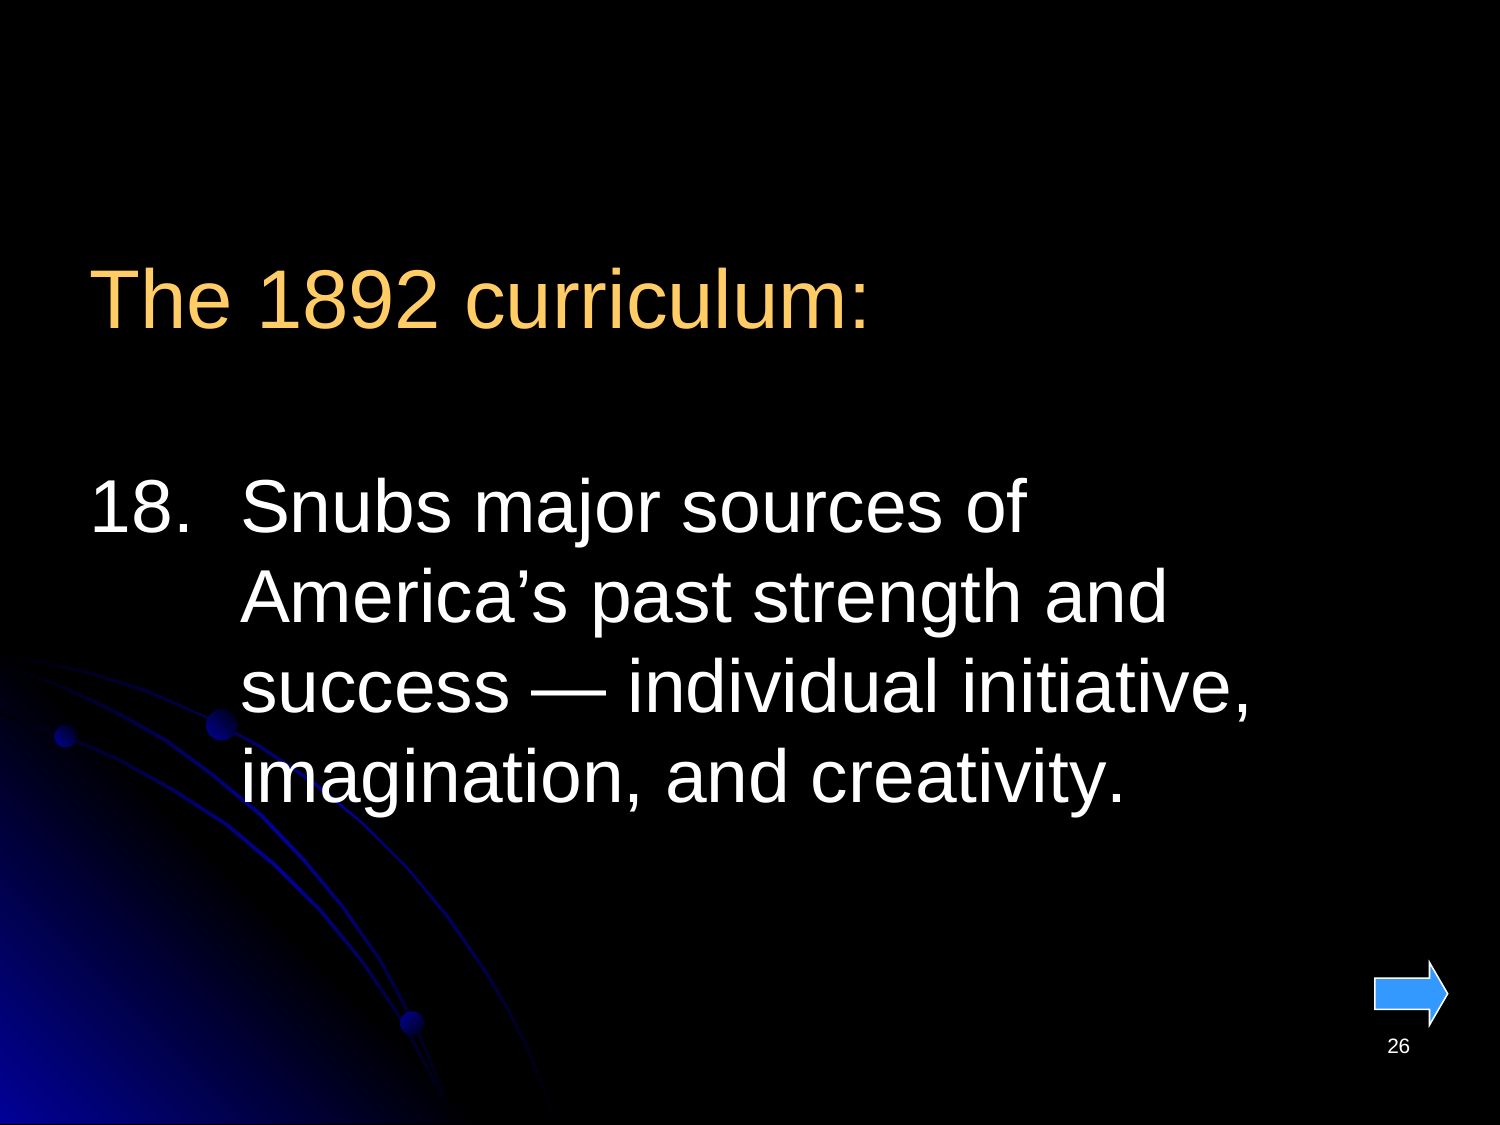

The 1892 curriculum:
18.	Snubs major sources of America’s past strength and success — individual initiative, imagination, and creativity.
26